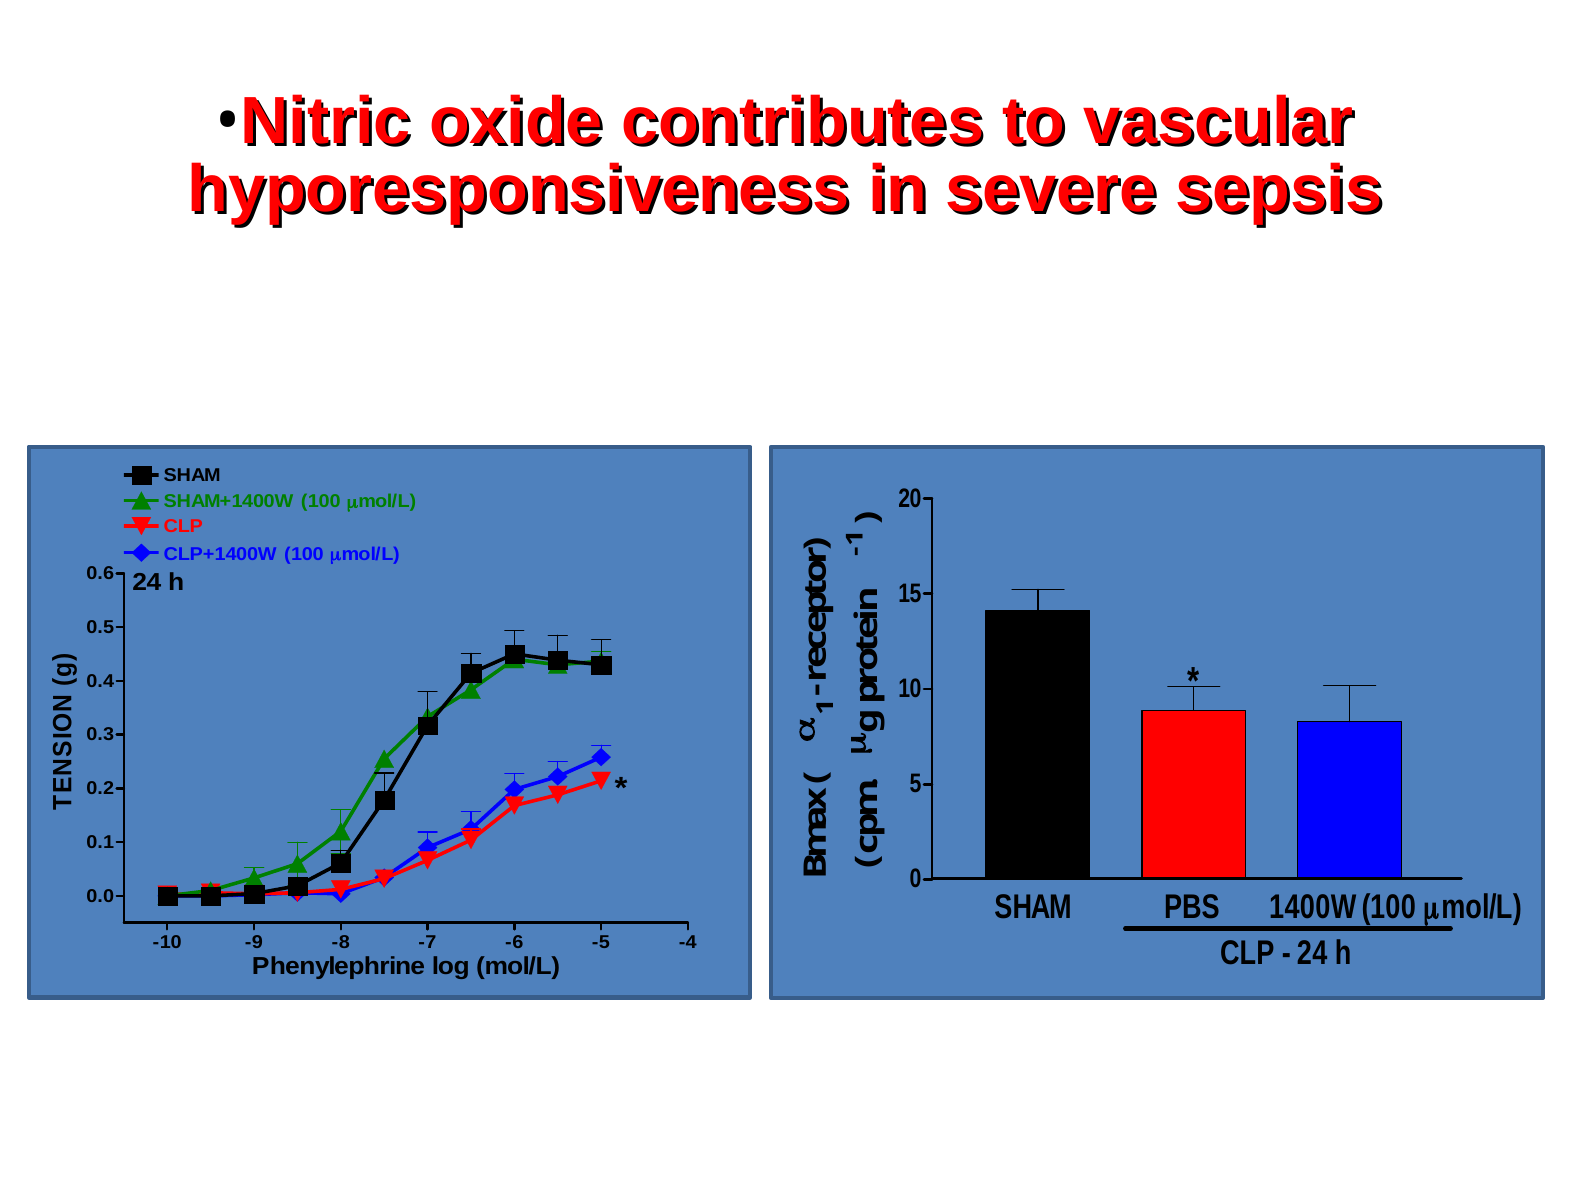

Nitric oxide contributes to vascular hyporesponsiveness in severe sepsis